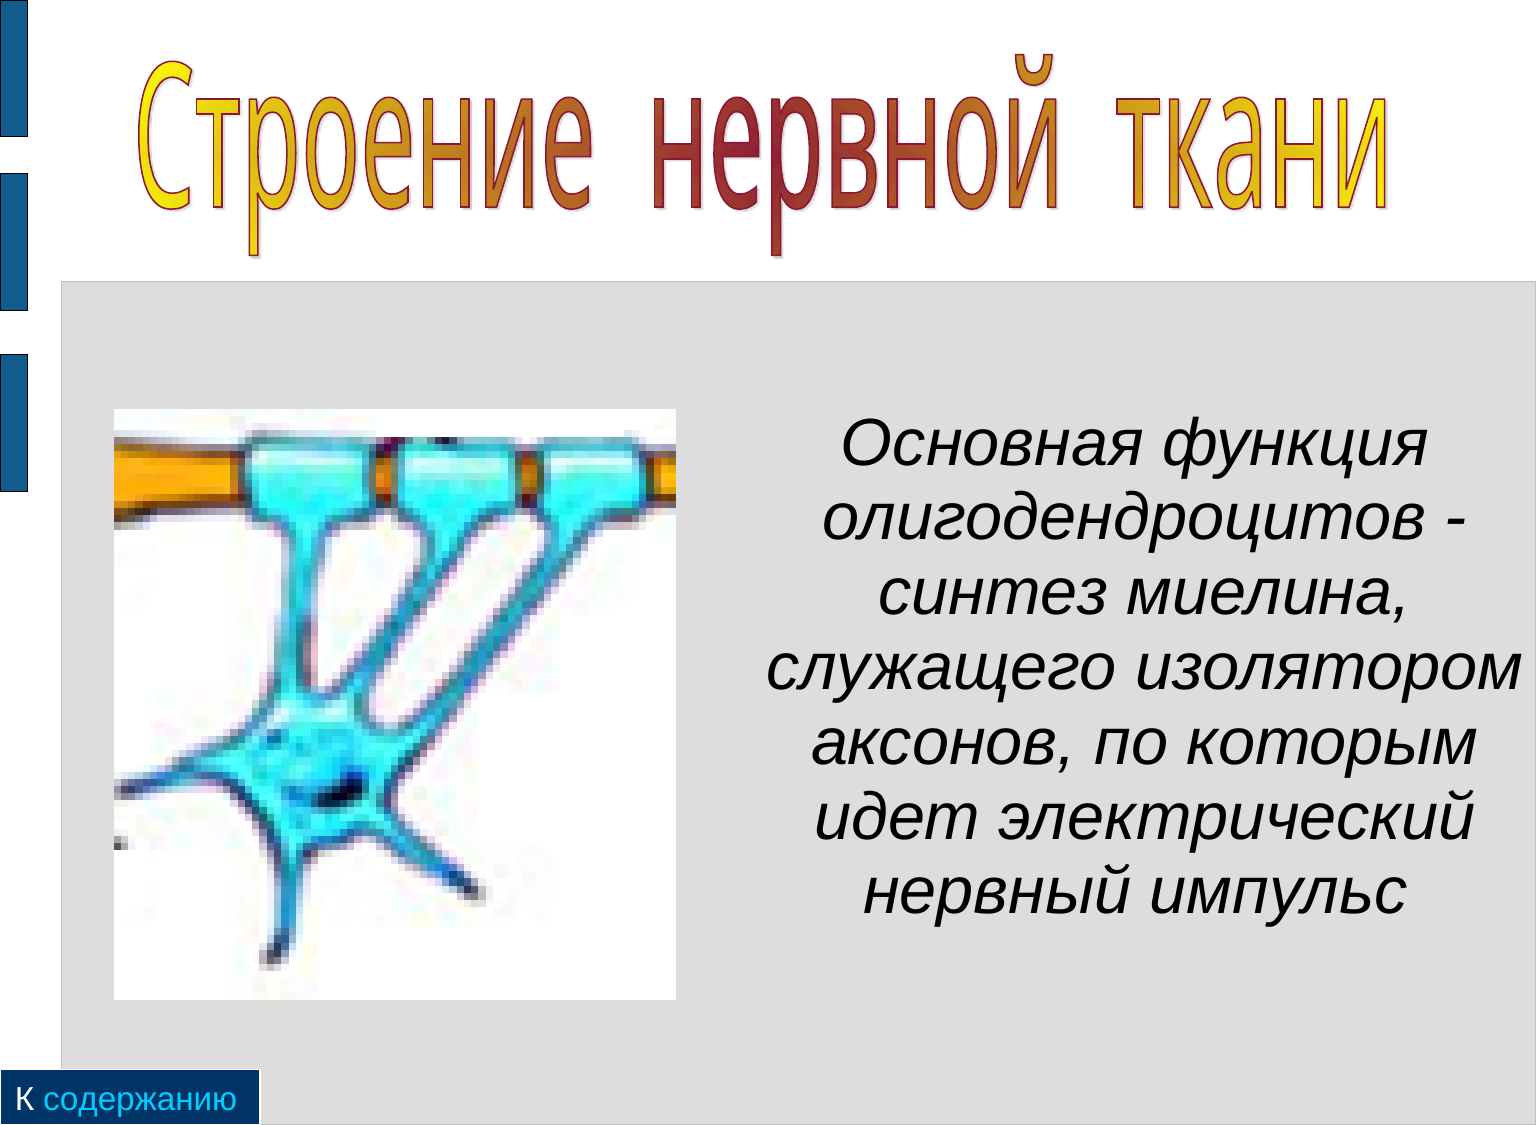

Строение нервной ткани
# Основная функция олигодендроцитов - синтез миелина, служащего изолятором аксонов, по которым идет электрический нервный импульс
К содержанию